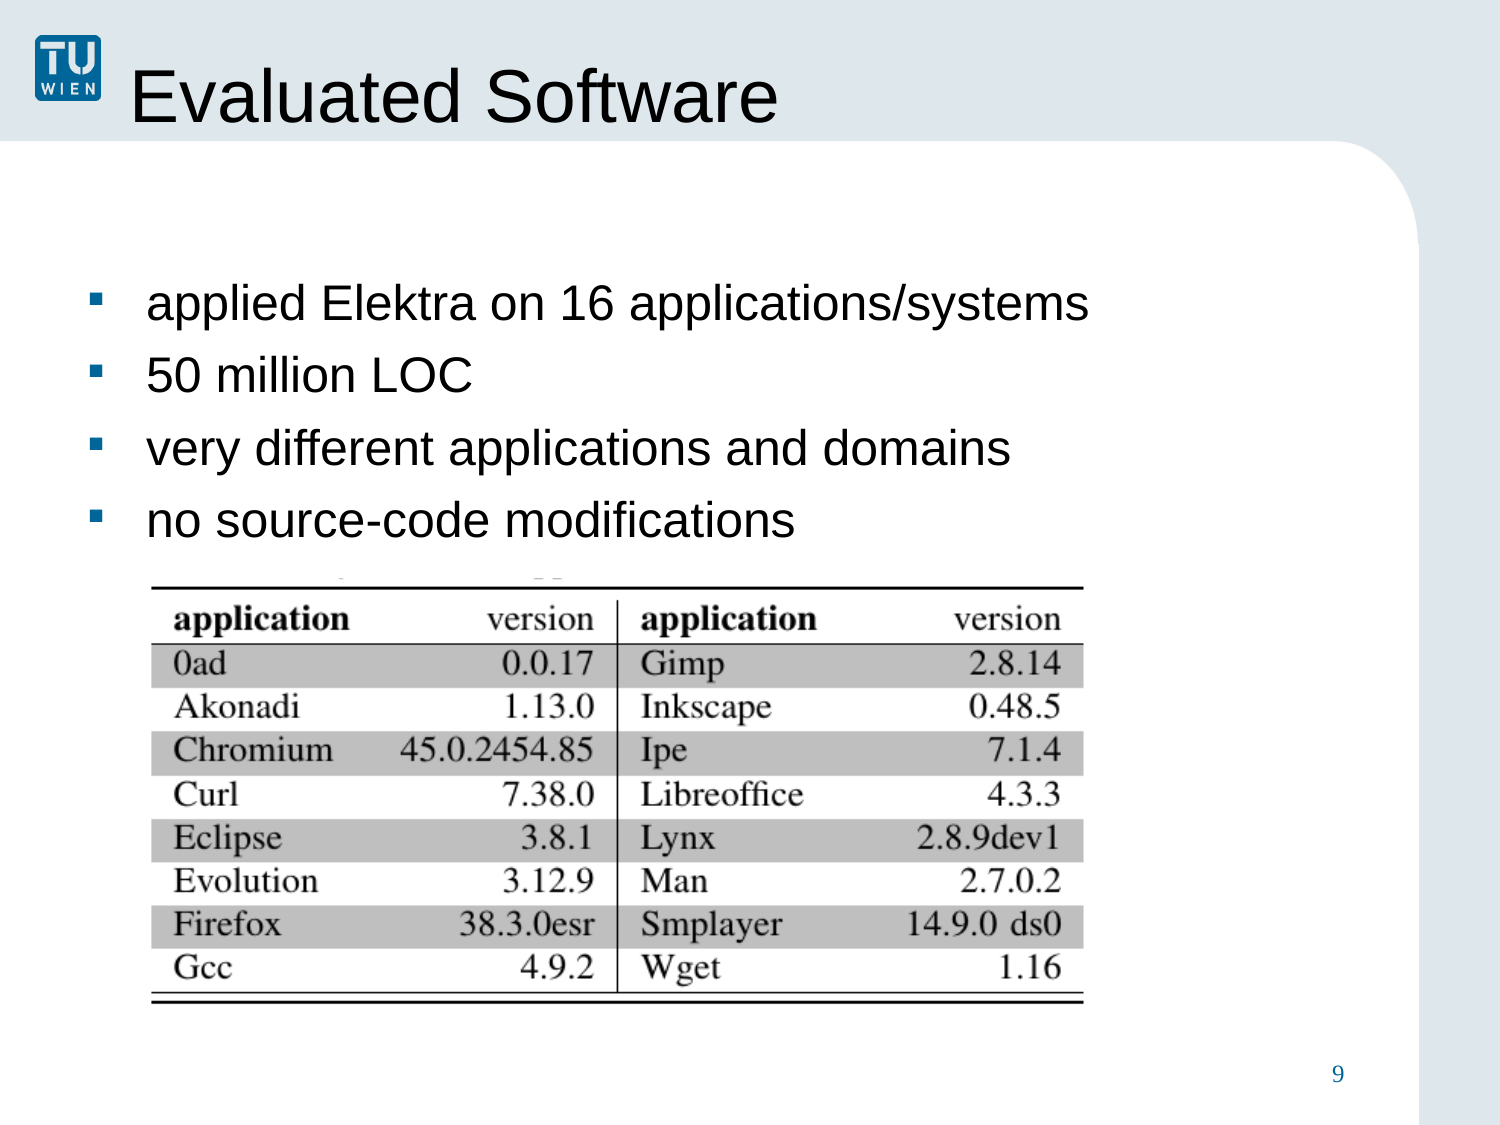

# Evaluated Software
applied Elektra on 16 applications/systems
50 million LOC
very different applications and domains
no source-code modifications
9